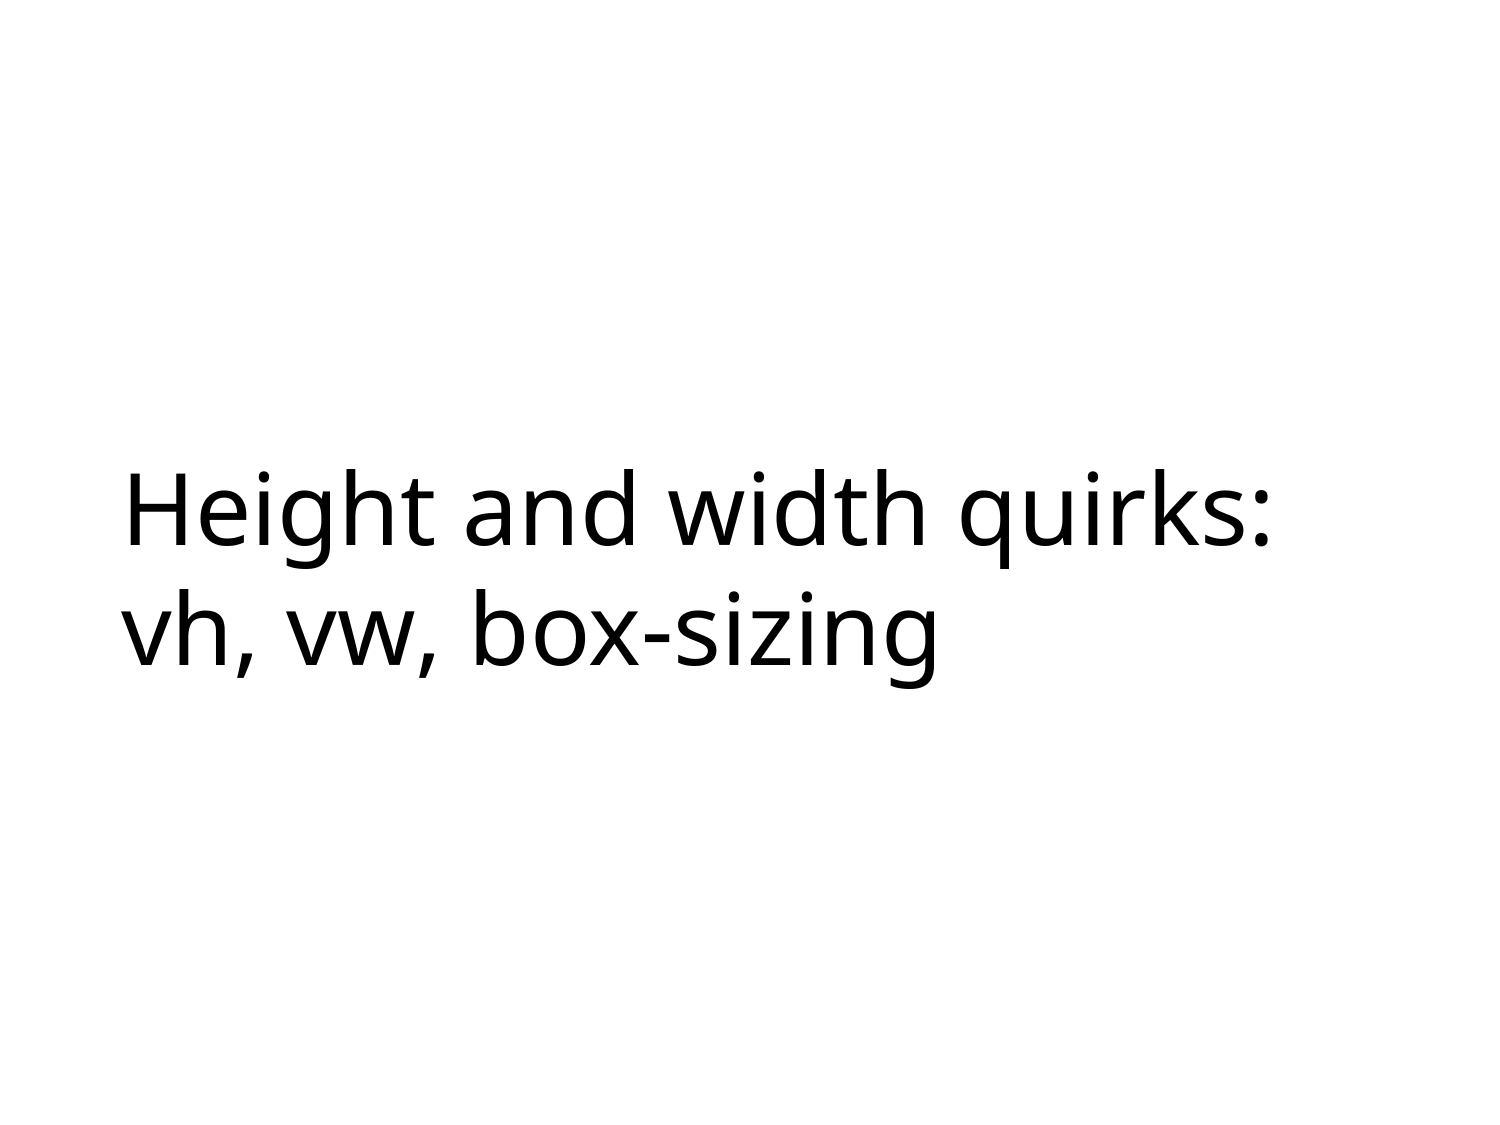

# Height and width quirks: vh, vw, box-sizing